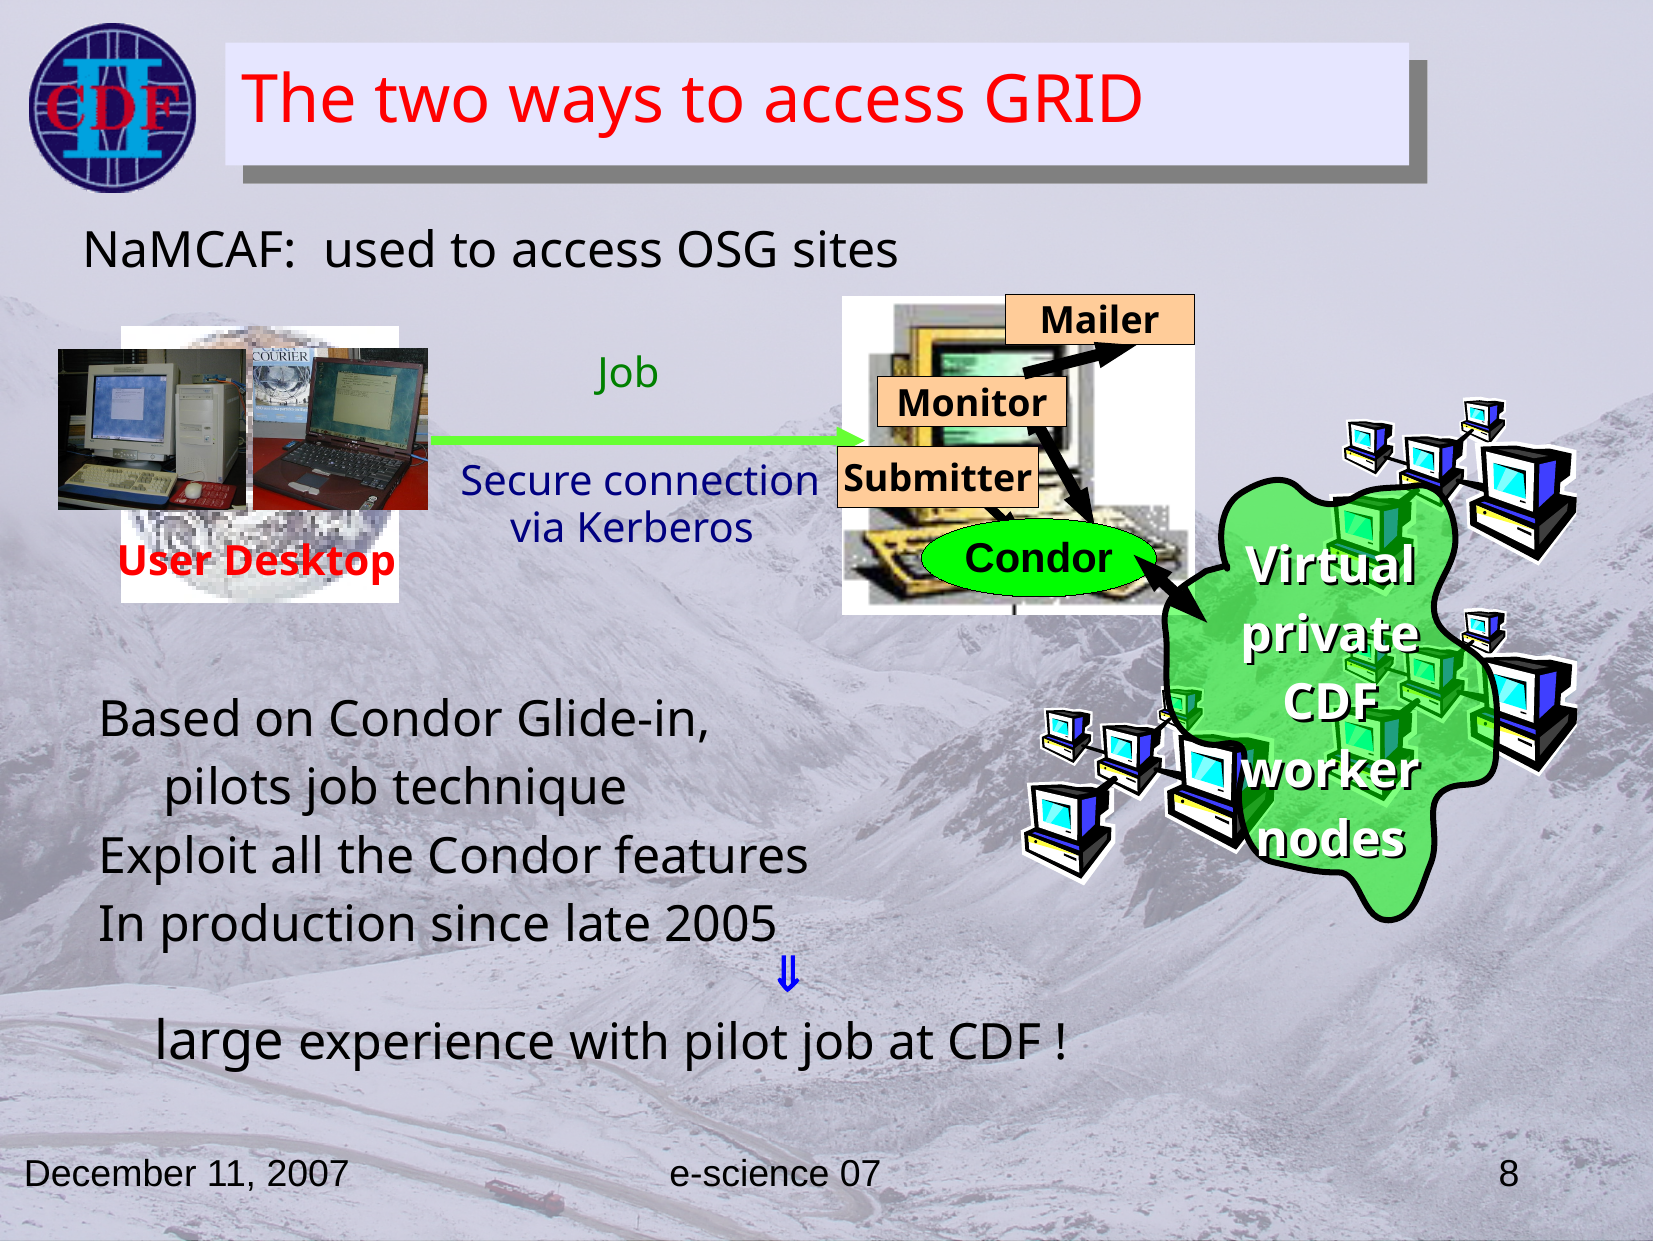

The two ways to access GRID
NaMCAF: used to access OSG sites
Mailer
Job
Monitor
Secure connection
Submitter
Virtual
private
CDF
worker
nodes
via Kerberos
Condor
User Desktop
# Based on Condor Glide-in,
 pilots job technique
Exploit all the Condor features
In production since late 2005
 
 large experience with pilot job at CDF !
December 11, 2007
8
e-science 07
December 11, 2007